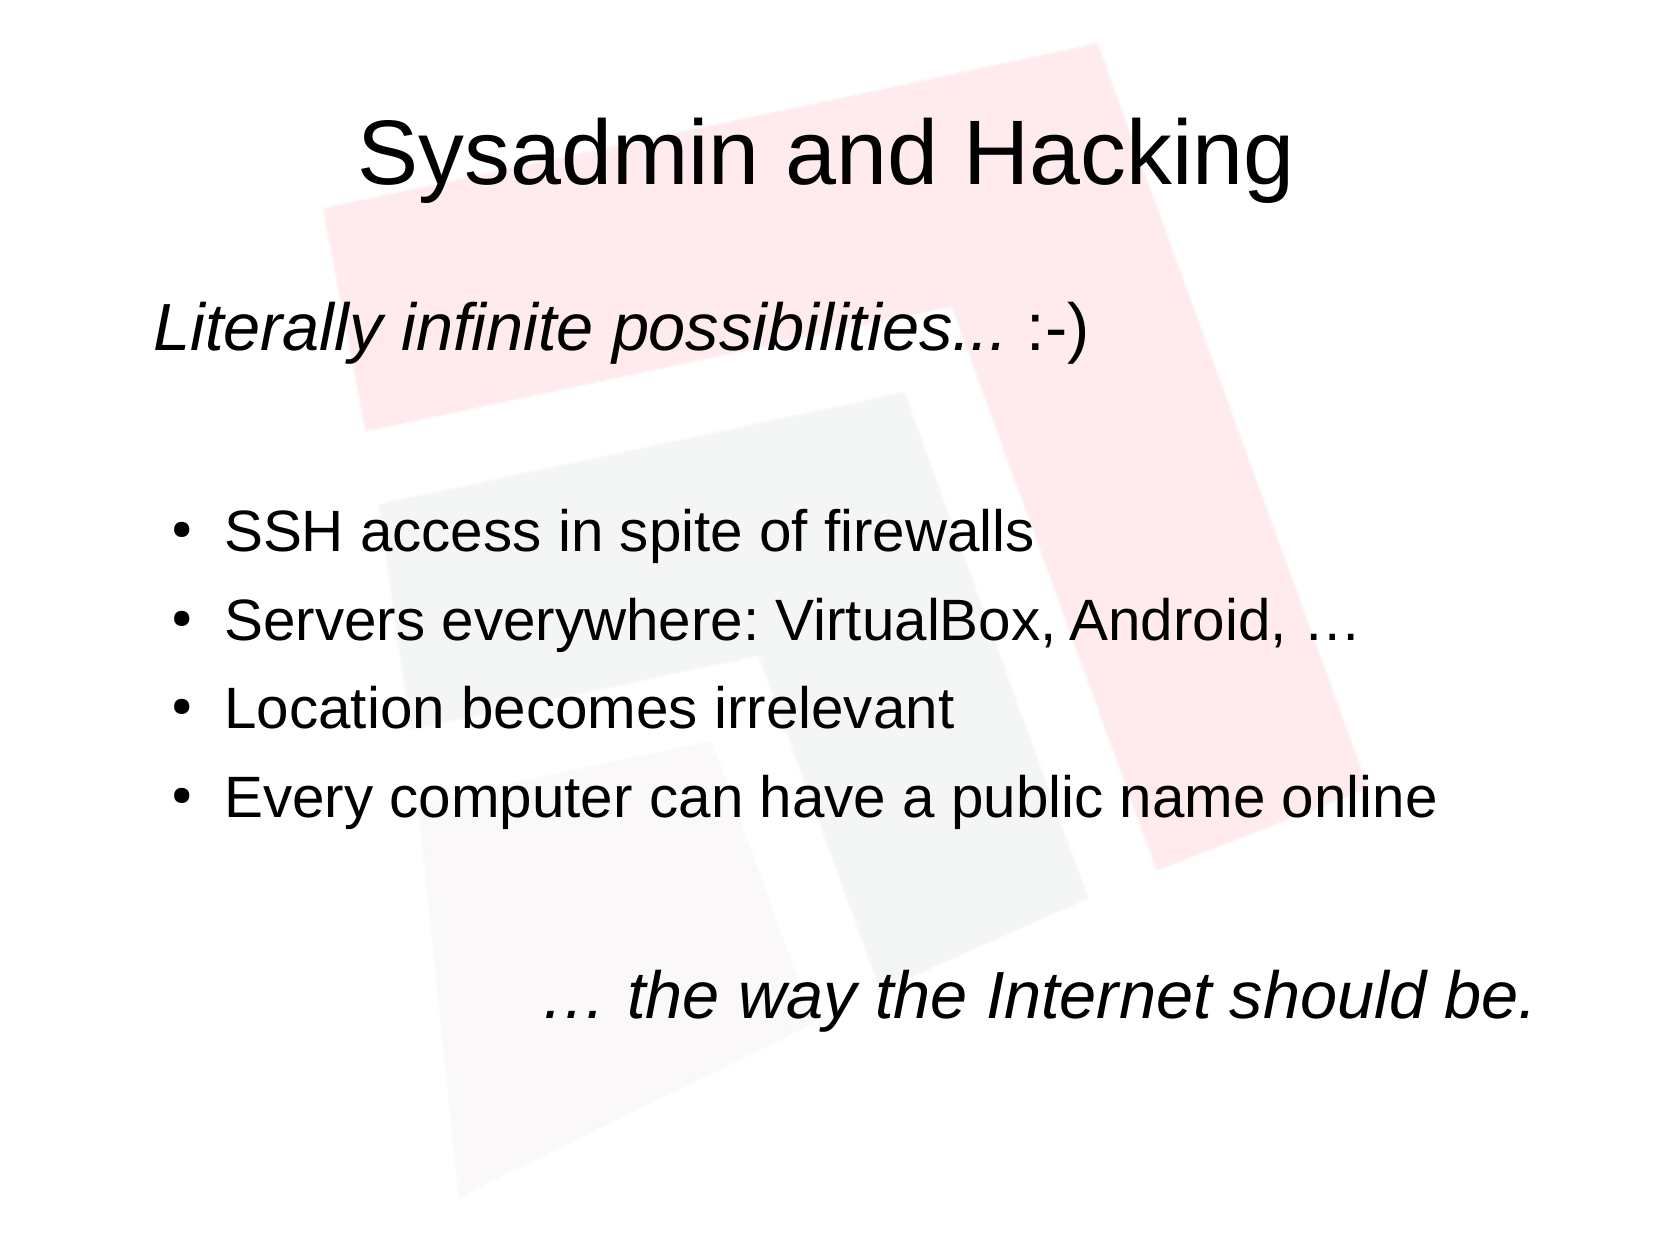

# Sysadmin and Hacking
Literally infinite possibilities... :-)
SSH access in spite of firewalls
Servers everywhere: VirtualBox, Android, …
Location becomes irrelevant
Every computer can have a public name online
 … the way the Internet should be.